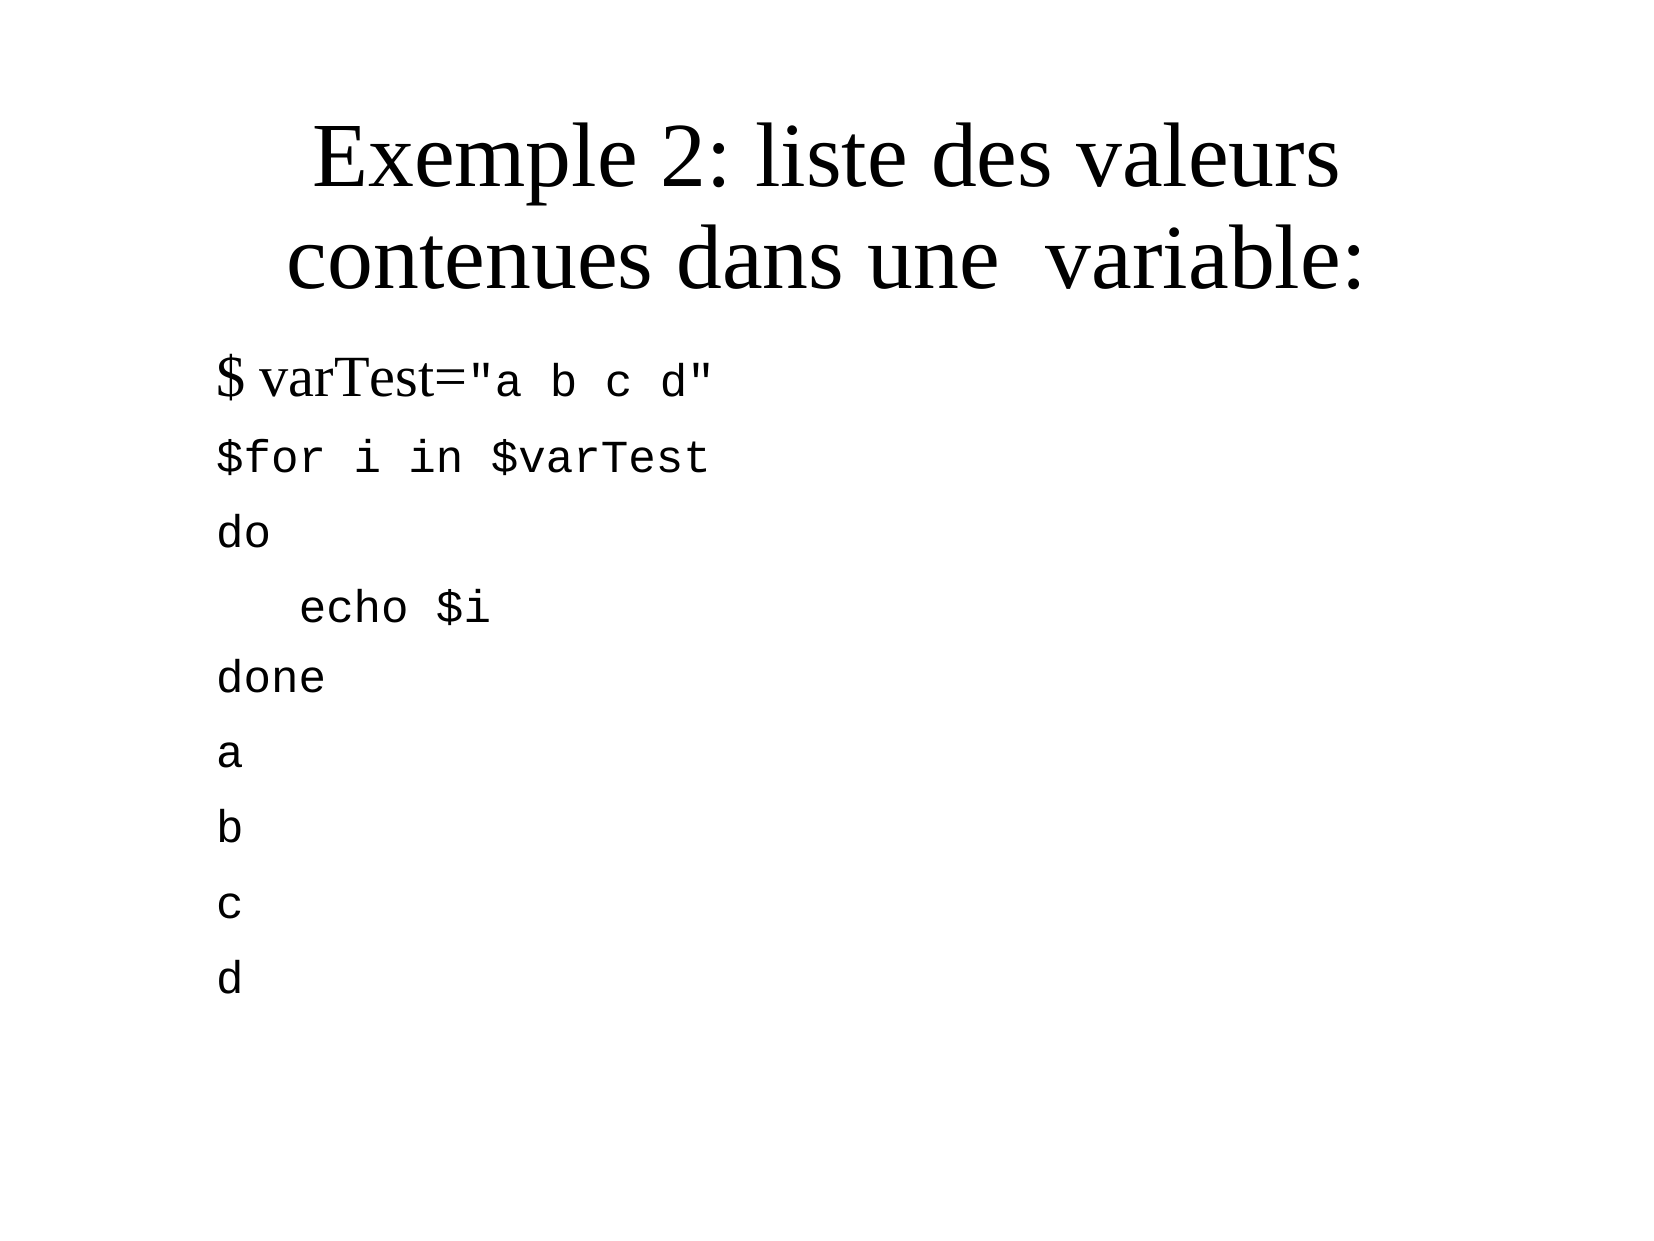

# Exemple 2: liste des valeurs contenues dans une variable:
$ varTest="a b c d"
$for i in $varTest
do
echo $i
done
a
b
c
d